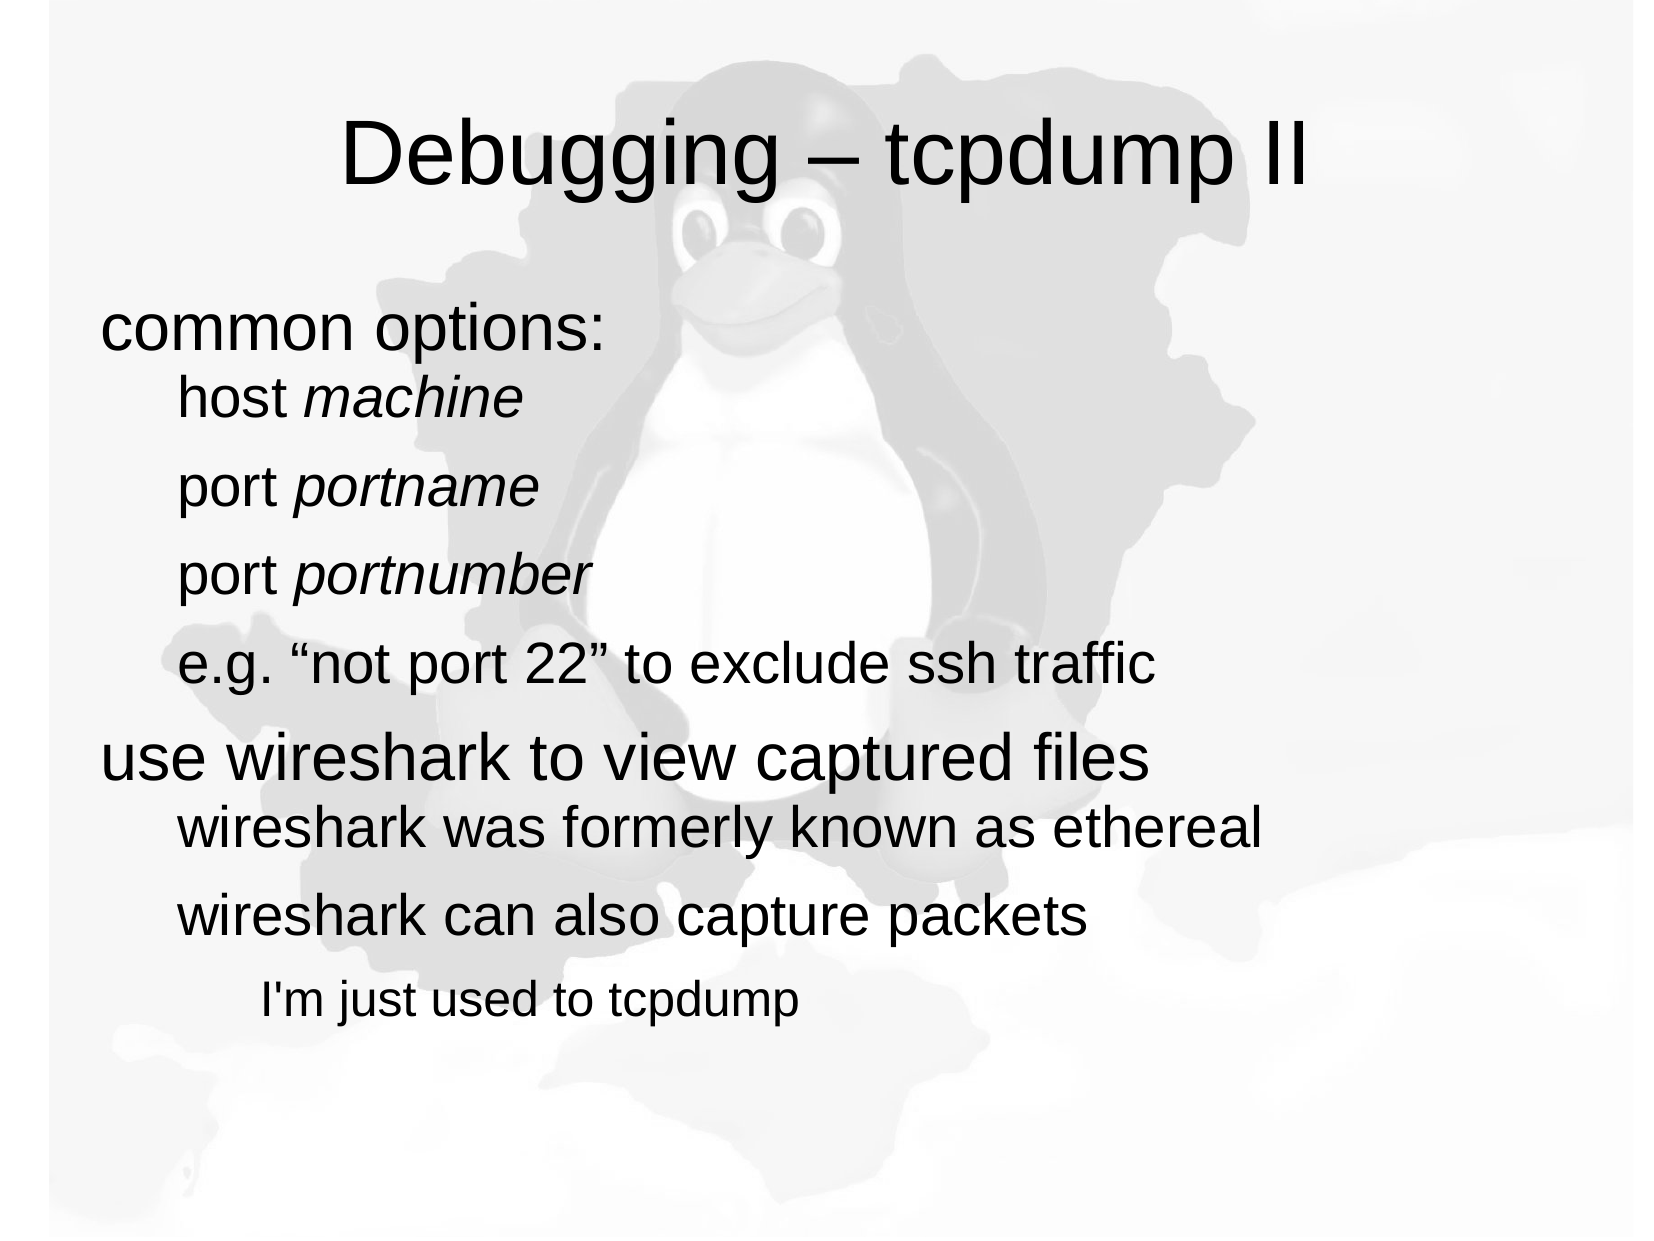

# Debugging – tcpdump II
common options:
host machine
port portname
port portnumber
e.g. “not port 22” to exclude ssh traffic
use wireshark to view captured files
wireshark was formerly known as ethereal
wireshark can also capture packets
I'm just used to tcpdump